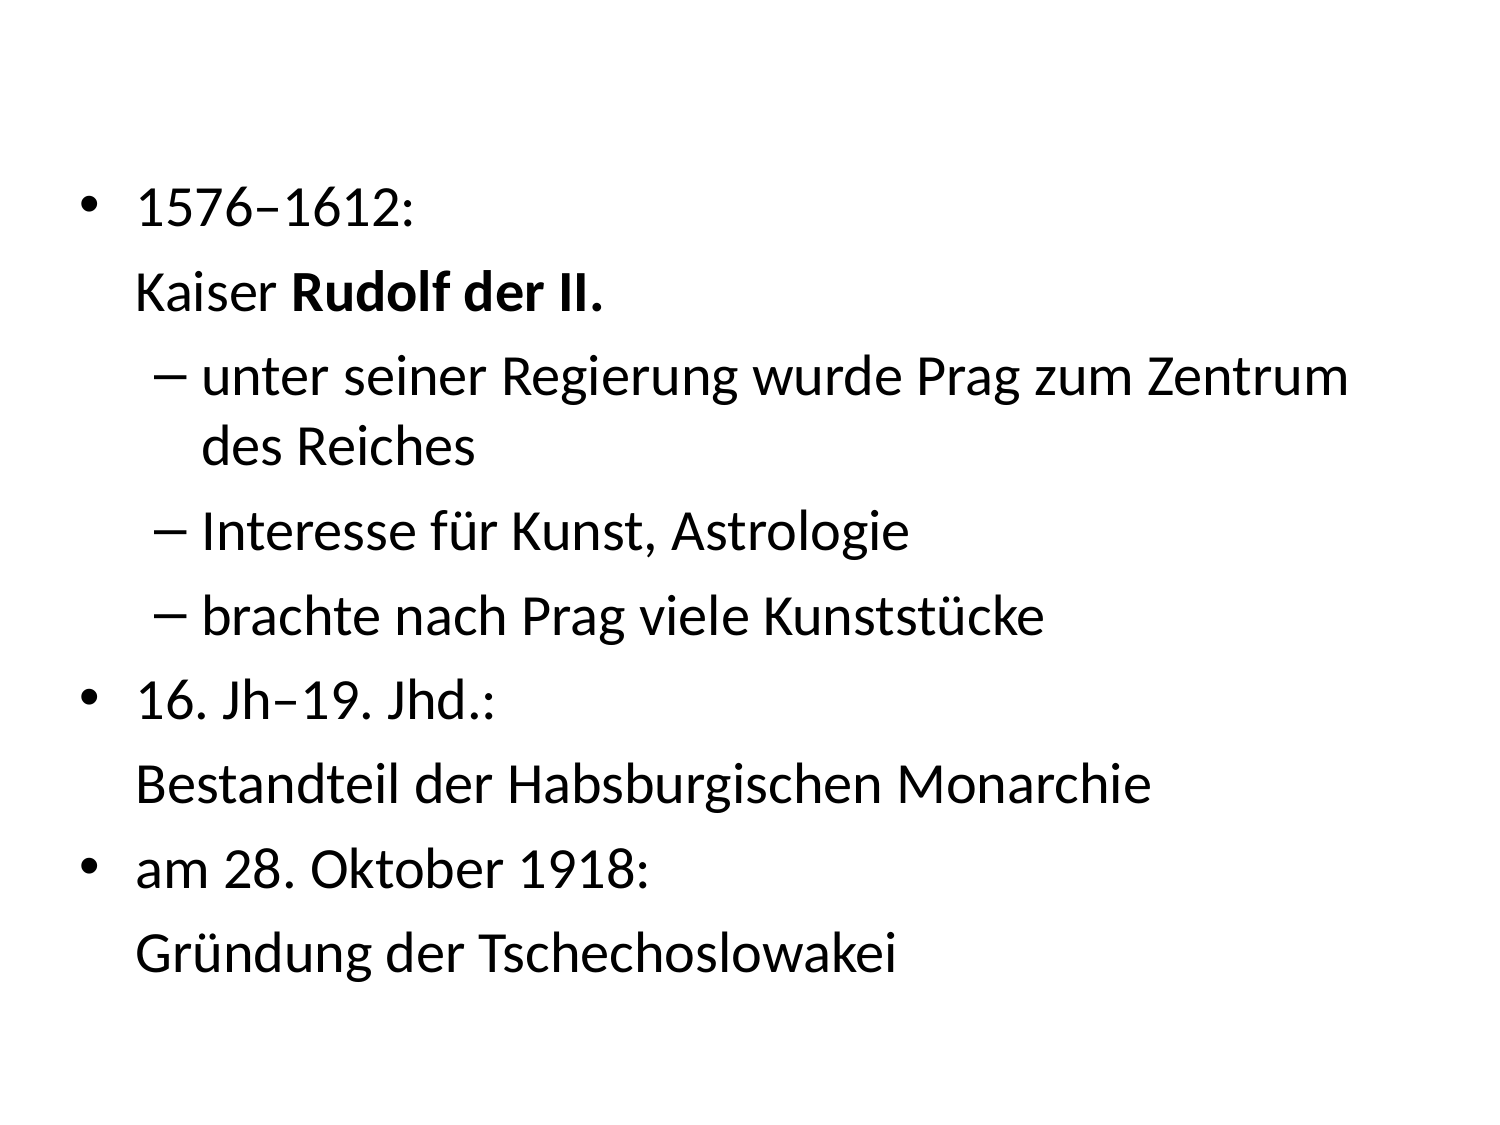

# 1576–1612:
	Kaiser Rudolf der II.
unter seiner Regierung wurde Prag zum Zentrum
des Reiches
Interesse für Kunst, Astrologie
brachte nach Prag viele Kunststücke
16. Jh–19. Jhd.:
	Bestandteil der Habsburgischen Monarchie
am 28. Oktober 1918:
	Gründung der Tschechoslowakei